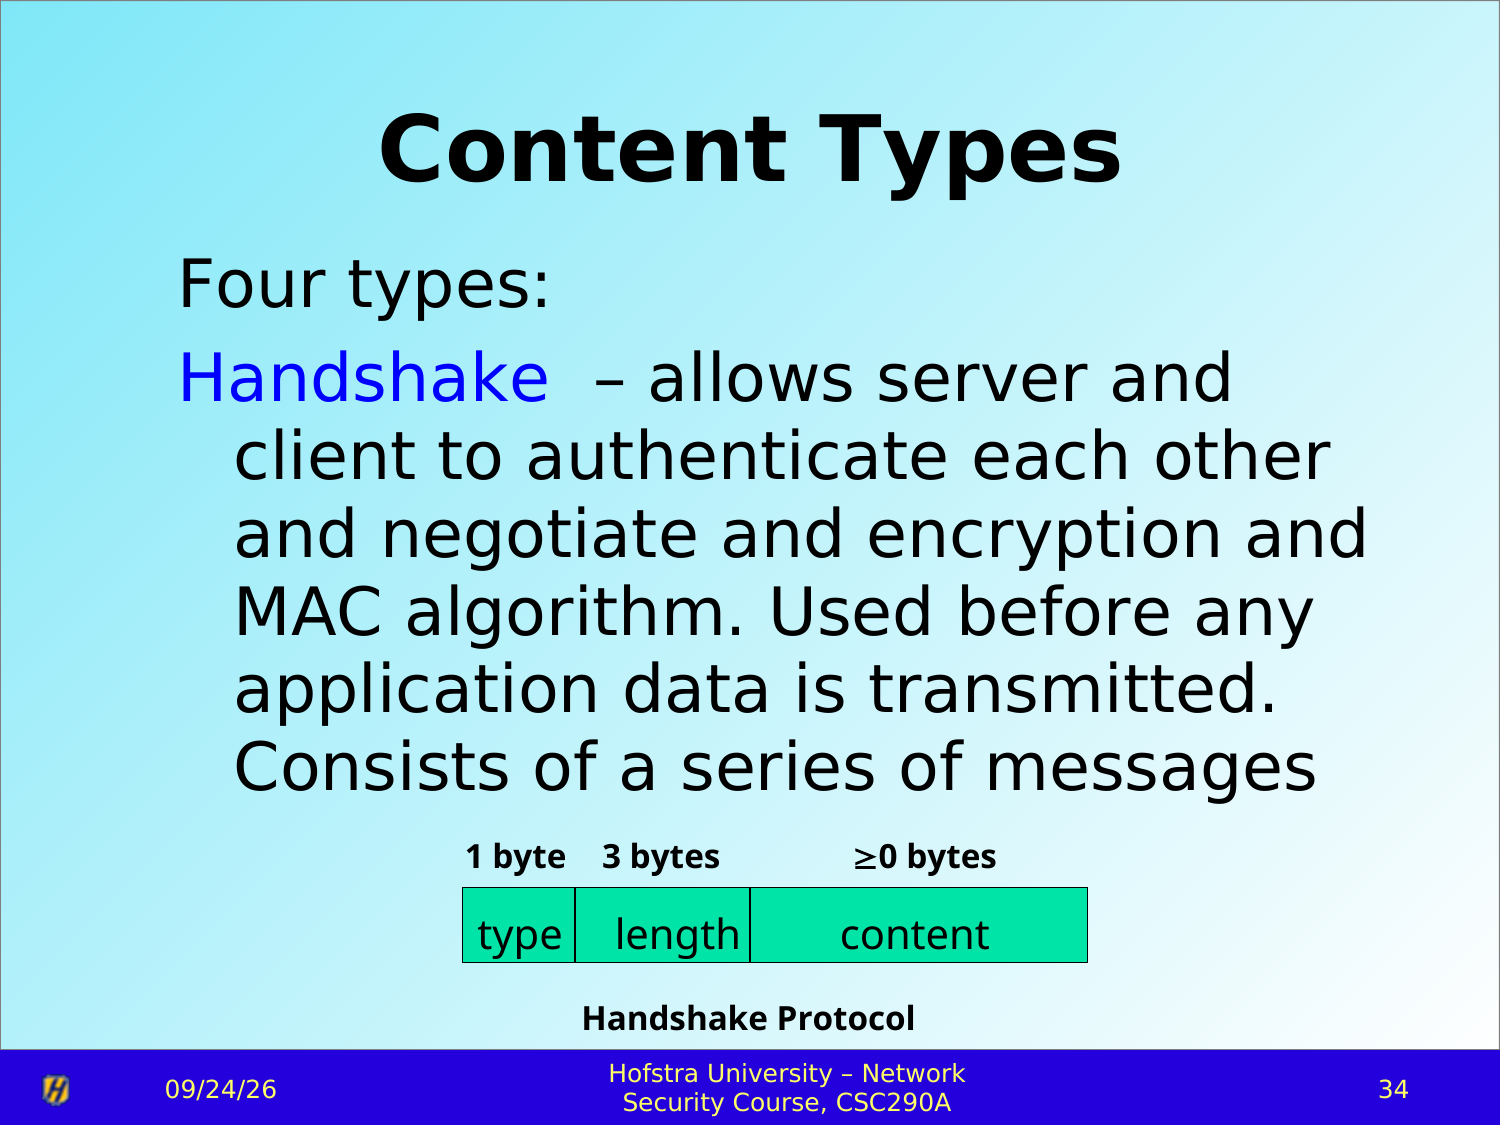

# Content Types
Four types:
Handshake – allows server and client to authenticate each other and negotiate and encryption and MAC algorithm. Used before any application data is transmitted. Consists of a series of messages
1 byte
3 bytes
0 bytes
type
length
content
Handshake Protocol
34